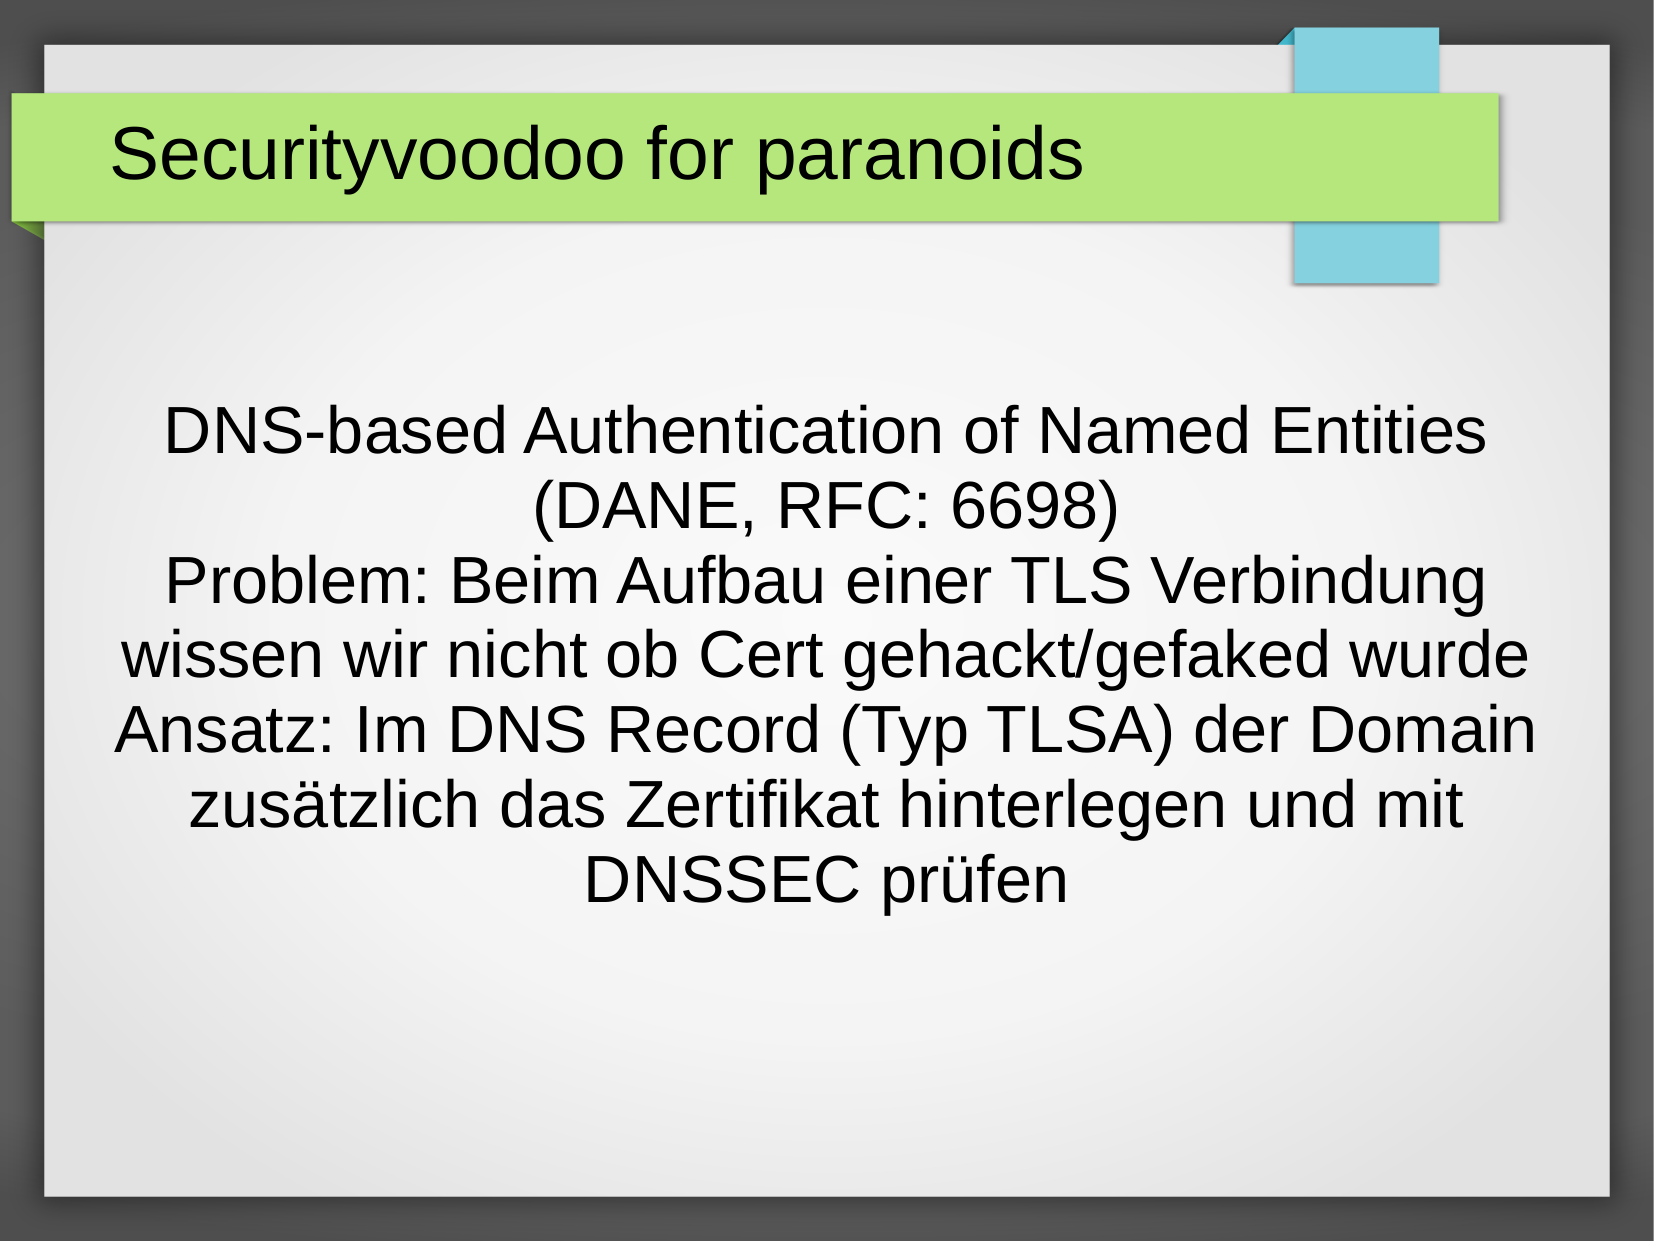

# Securityvoodoo for paranoids
DNS-based Authentication of Named Entities (DANE, RFC: 6698)
Problem: Beim Aufbau einer TLS Verbindung wissen wir nicht ob Cert gehackt/gefaked wurde
Ansatz: Im DNS Record (Typ TLSA) der Domain zusätzlich das Zertifikat hinterlegen und mit DNSSEC prüfen